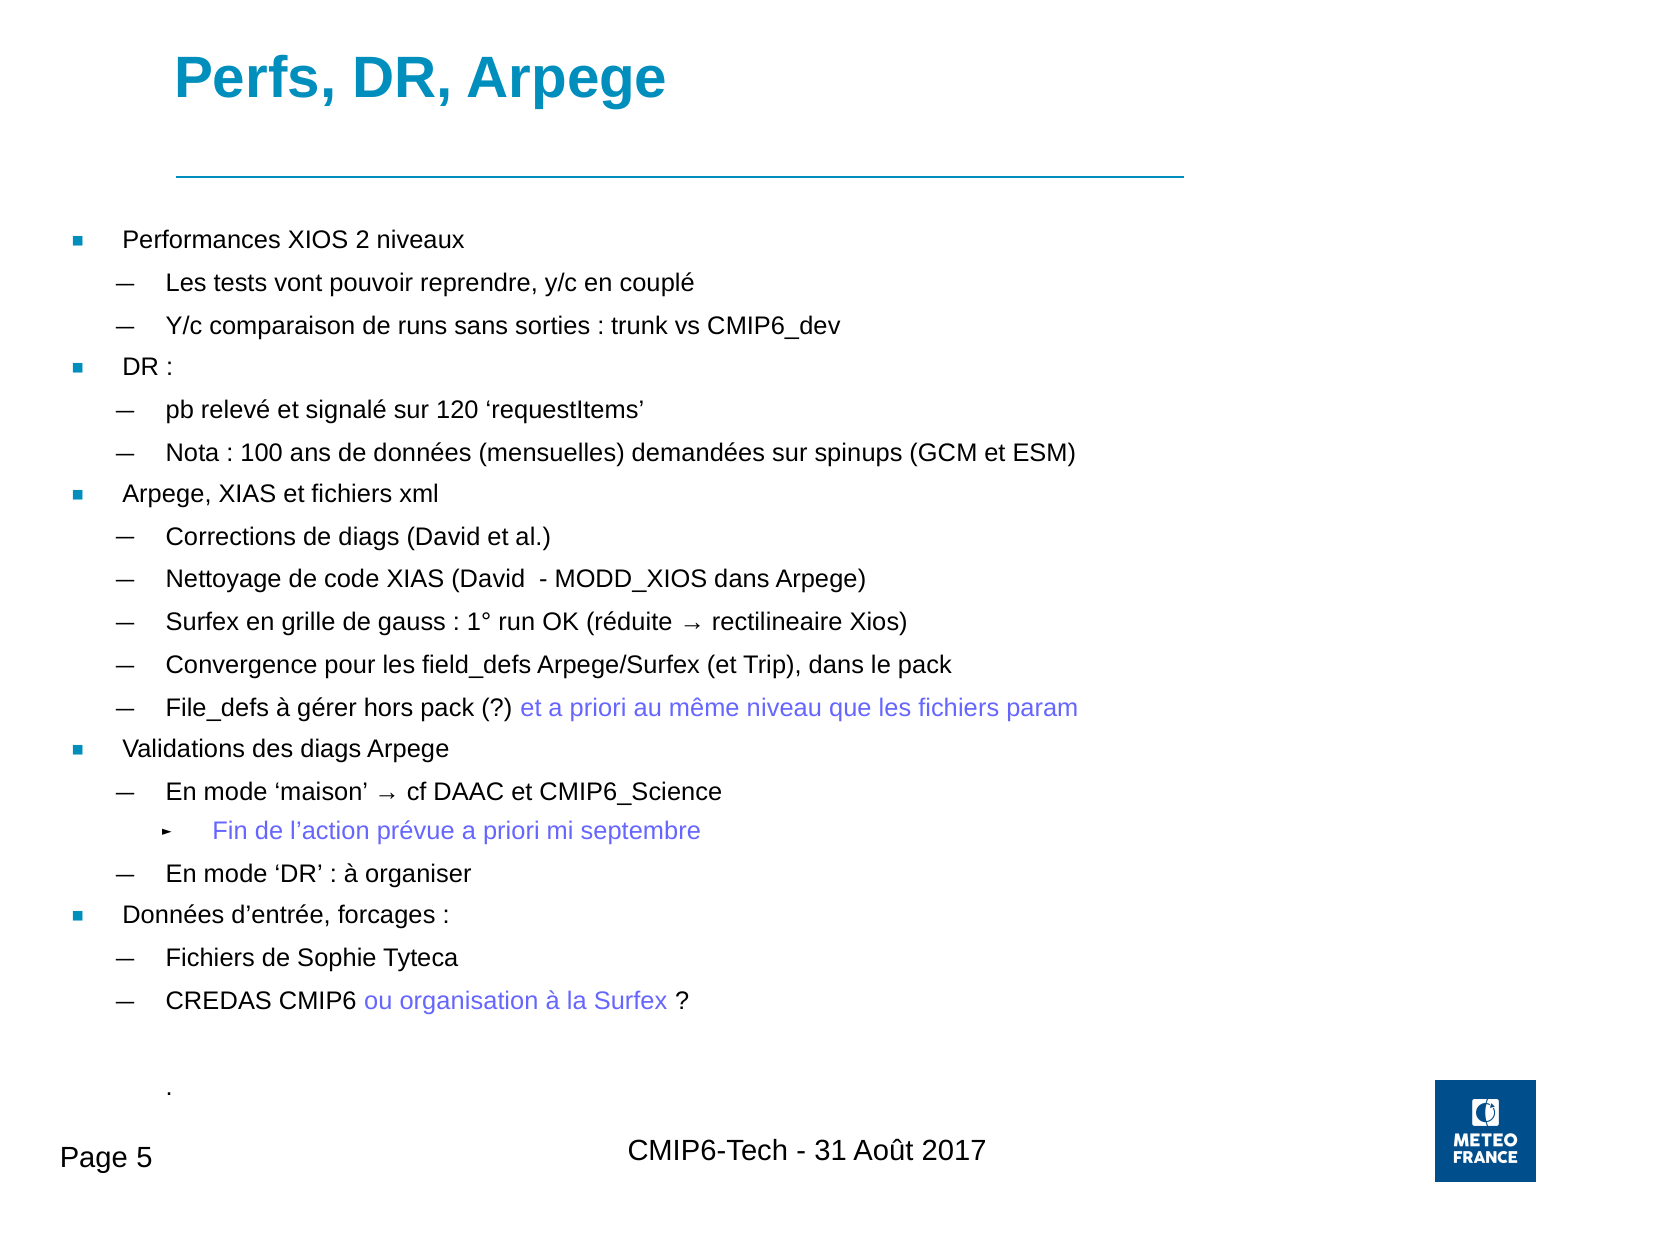

# Perfs, DR, Arpege
Performances XIOS 2 niveaux
Les tests vont pouvoir reprendre, y/c en couplé
Y/c comparaison de runs sans sorties : trunk vs CMIP6_dev
DR :
pb relevé et signalé sur 120 ‘requestItems’
Nota : 100 ans de données (mensuelles) demandées sur spinups (GCM et ESM)
Arpege, XIAS et fichiers xml
Corrections de diags (David et al.)
Nettoyage de code XIAS (David - MODD_XIOS dans Arpege)
Surfex en grille de gauss : 1° run OK (réduite → rectilineaire Xios)
Convergence pour les field_defs Arpege/Surfex (et Trip), dans le pack
File_defs à gérer hors pack (?) et a priori au même niveau que les fichiers param
Validations des diags Arpege
En mode ‘maison’ → cf DAAC et CMIP6_Science
Fin de l’action prévue a priori mi septembre
En mode ‘DR’ : à organiser
Données d’entrée, forcages :
Fichiers de Sophie Tyteca
CREDAS CMIP6 ou organisation à la Surfex ?
.
CMIP6-Tech - 31 Août 2017
5